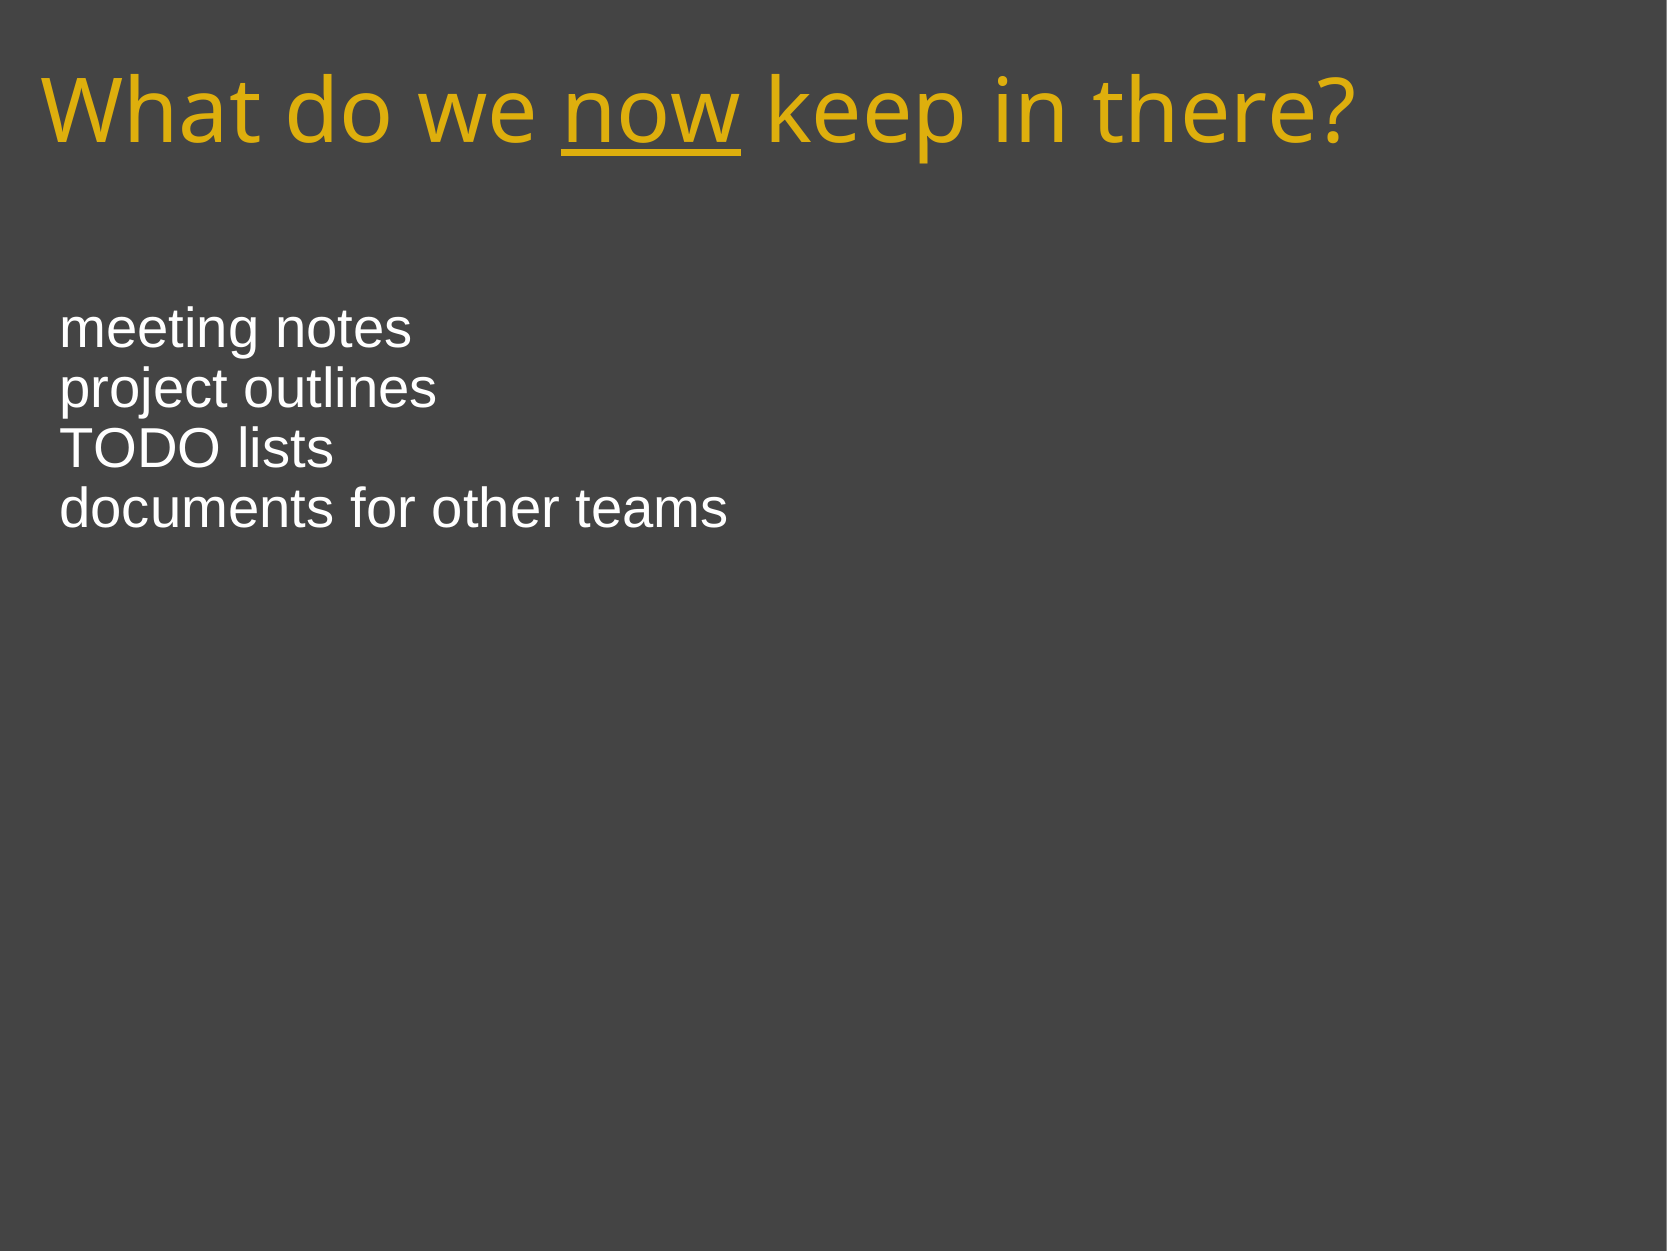

# What do we now keep in there?
meeting notes
project outlines
TODO lists
documents for other teams